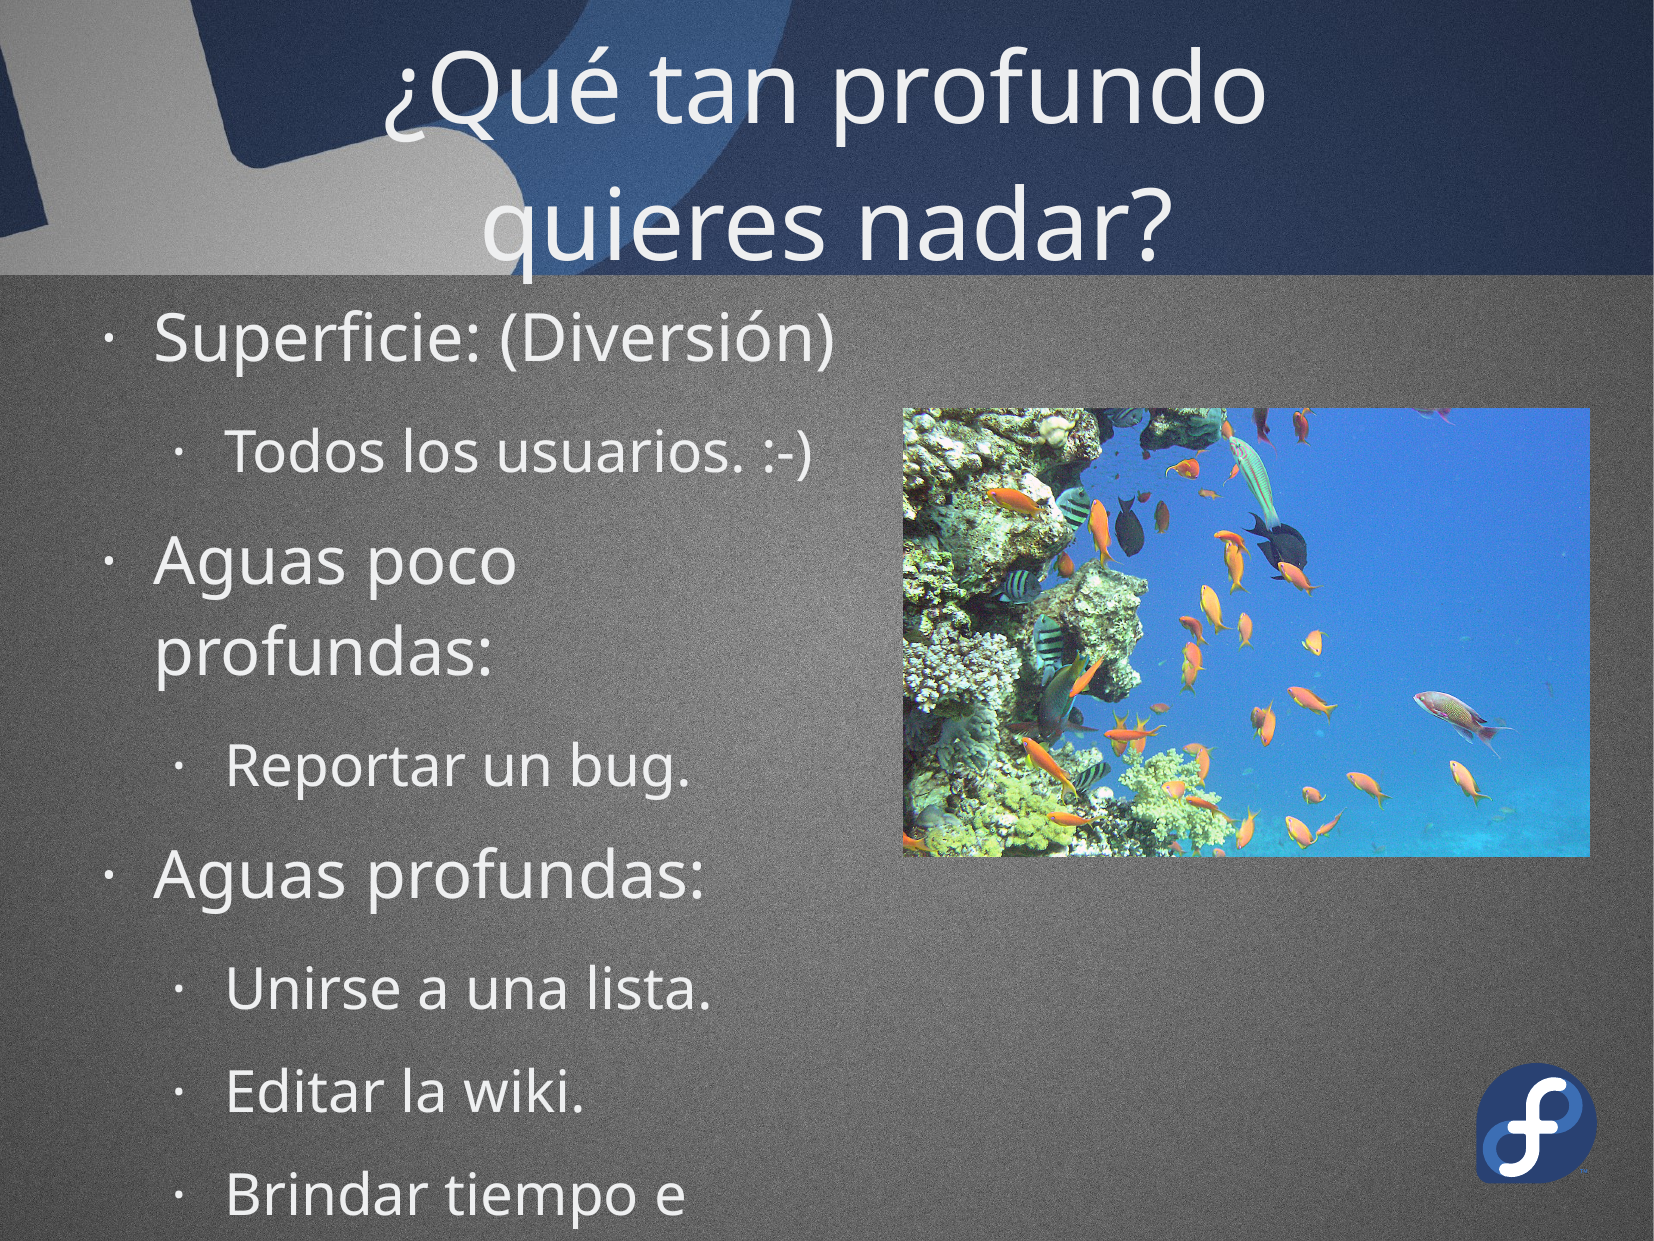

# ¿Qué tan profundo quieres nadar?
Superficie: (Diversión)
Todos los usuarios. :-)
Aguas poco profundas:
Reportar un bug.
Aguas profundas:
Unirse a una lista.
Editar la wiki.
Brindar tiempo e ideas.